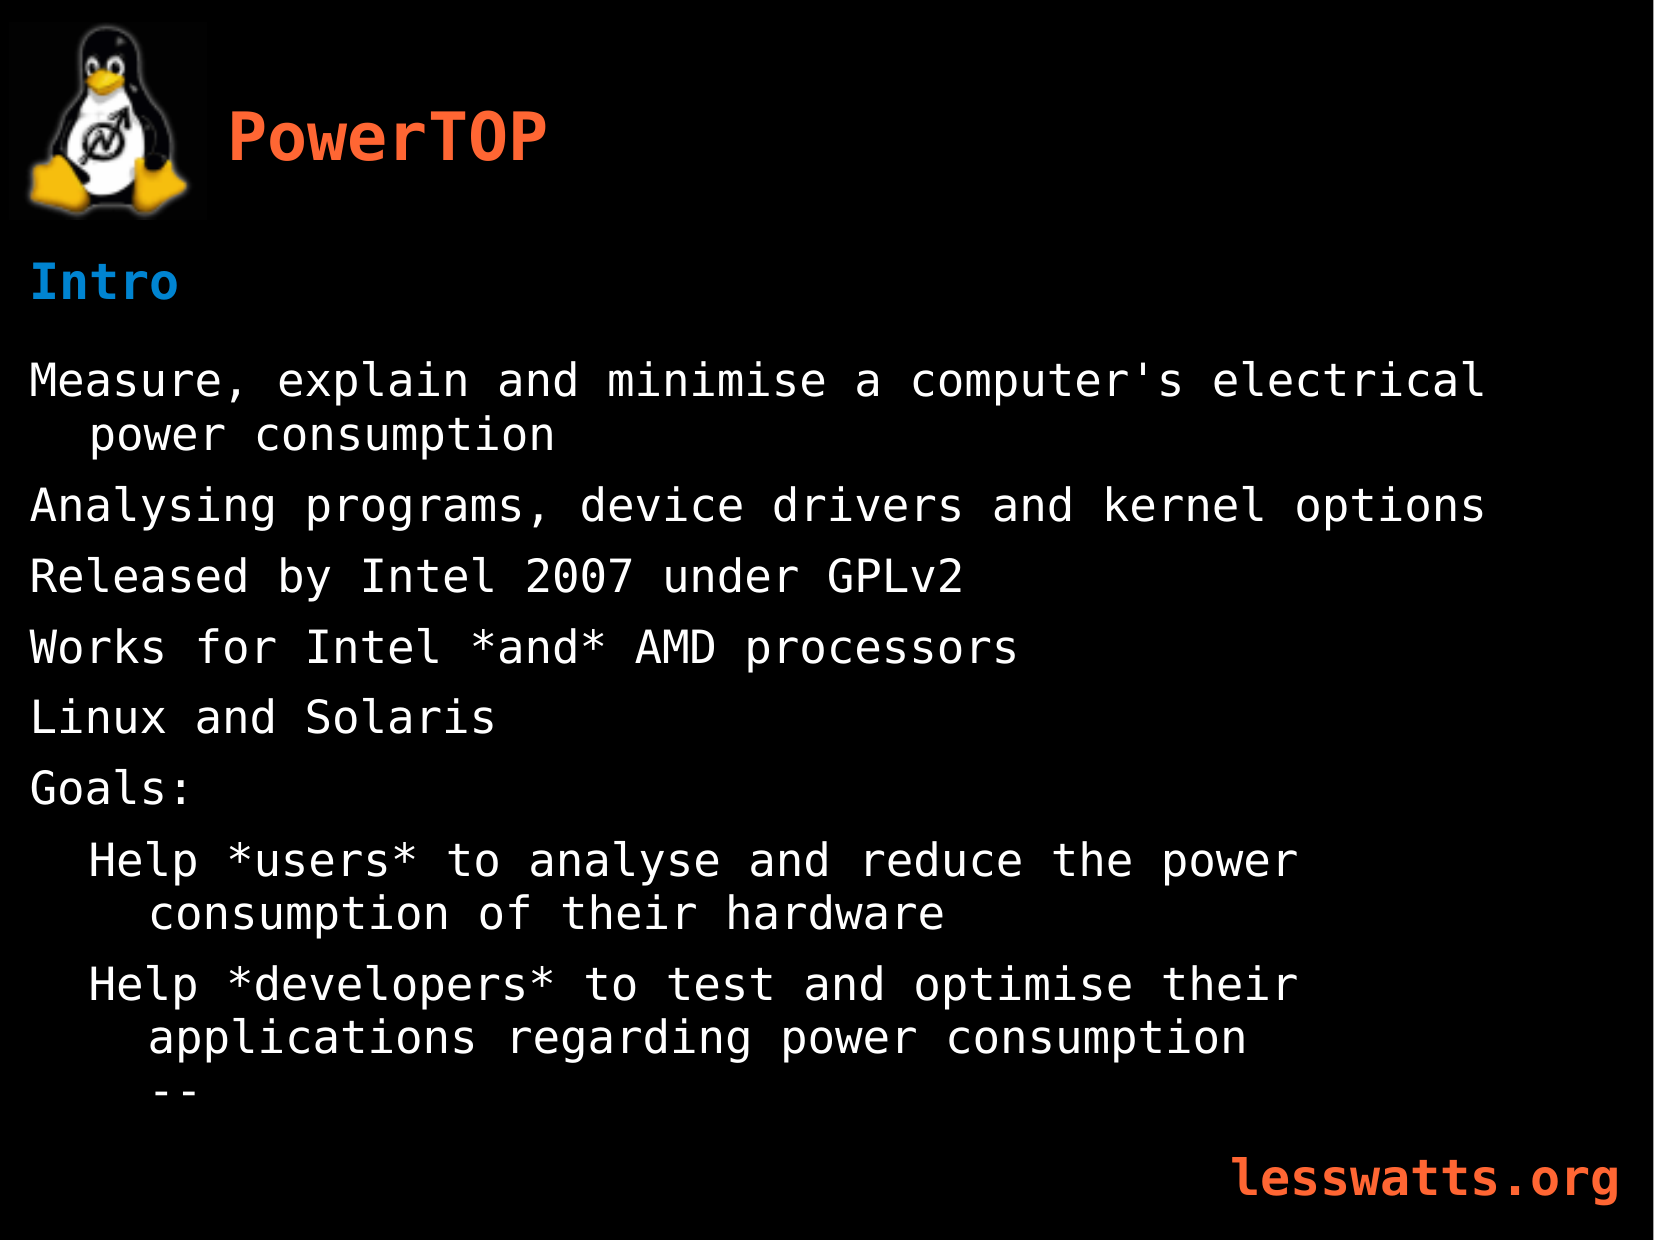

# Intro
Measure, explain and minimise a computer's electrical power consumption
Analysing programs, device drivers and kernel options
Released by Intel 2007 under GPLv2
Works for Intel *and* AMD processors
Linux and Solaris
Goals:
Help *users* to analyse and reduce the power consumption of their hardware
Help *developers* to test and optimise their applications regarding power consumption
--